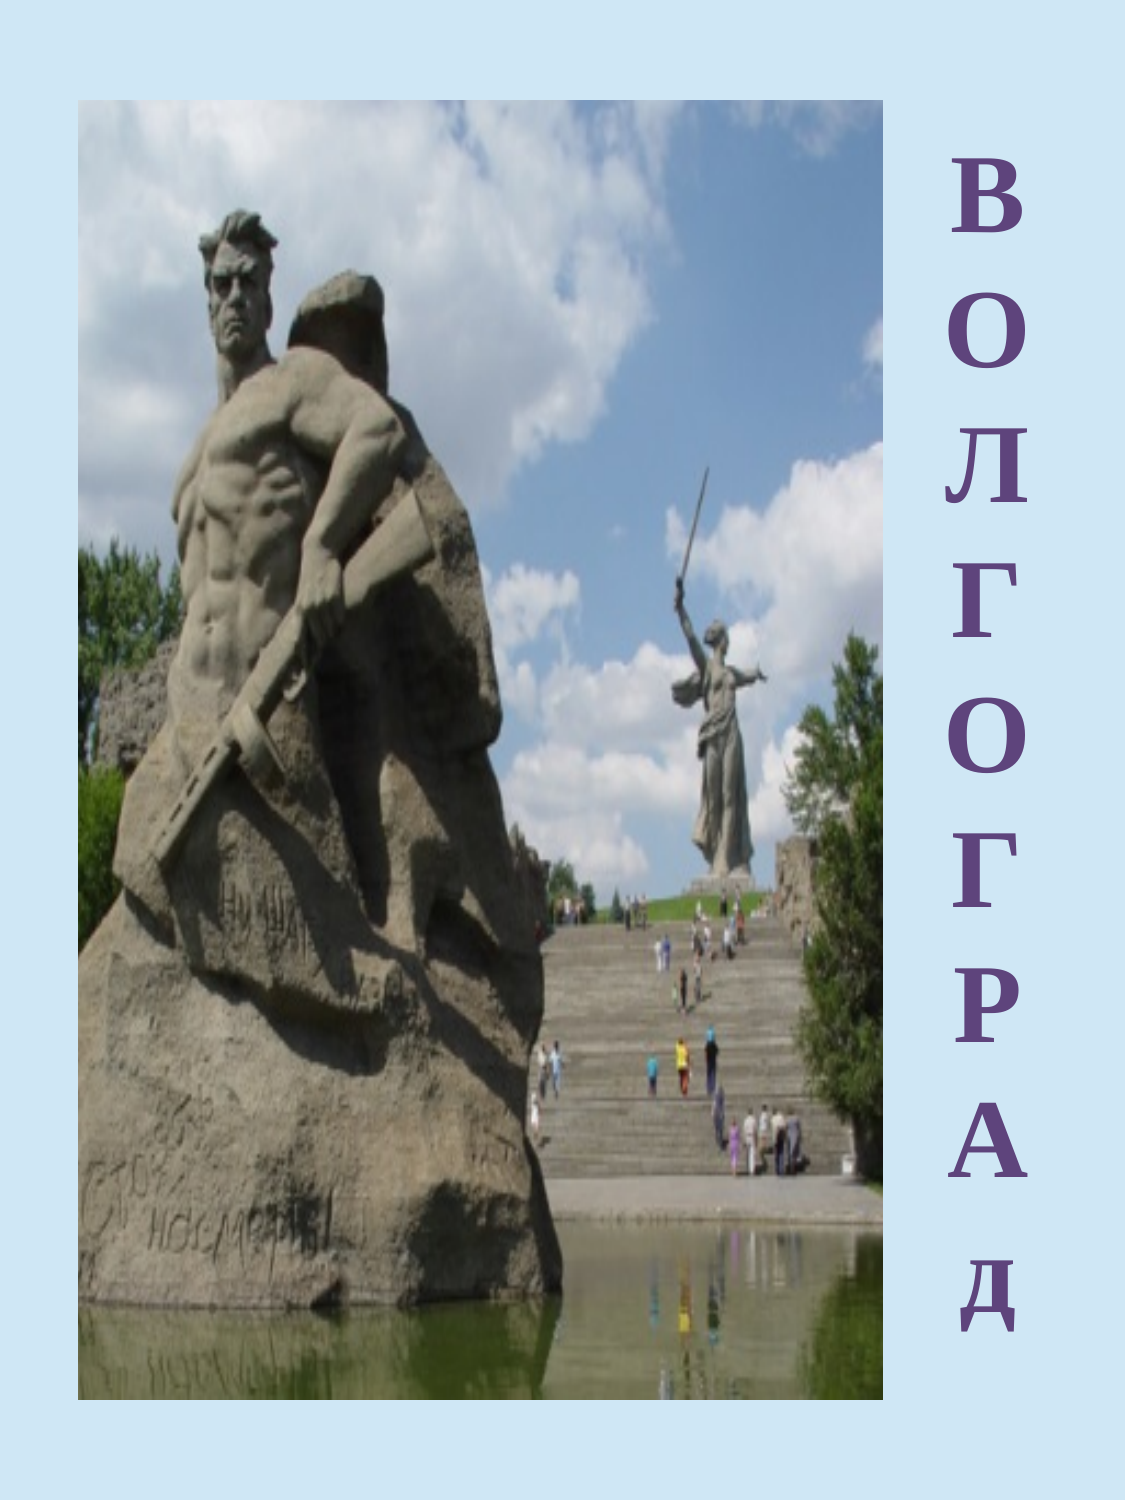

В
О
Л
Г
О
Г
Р
А
д